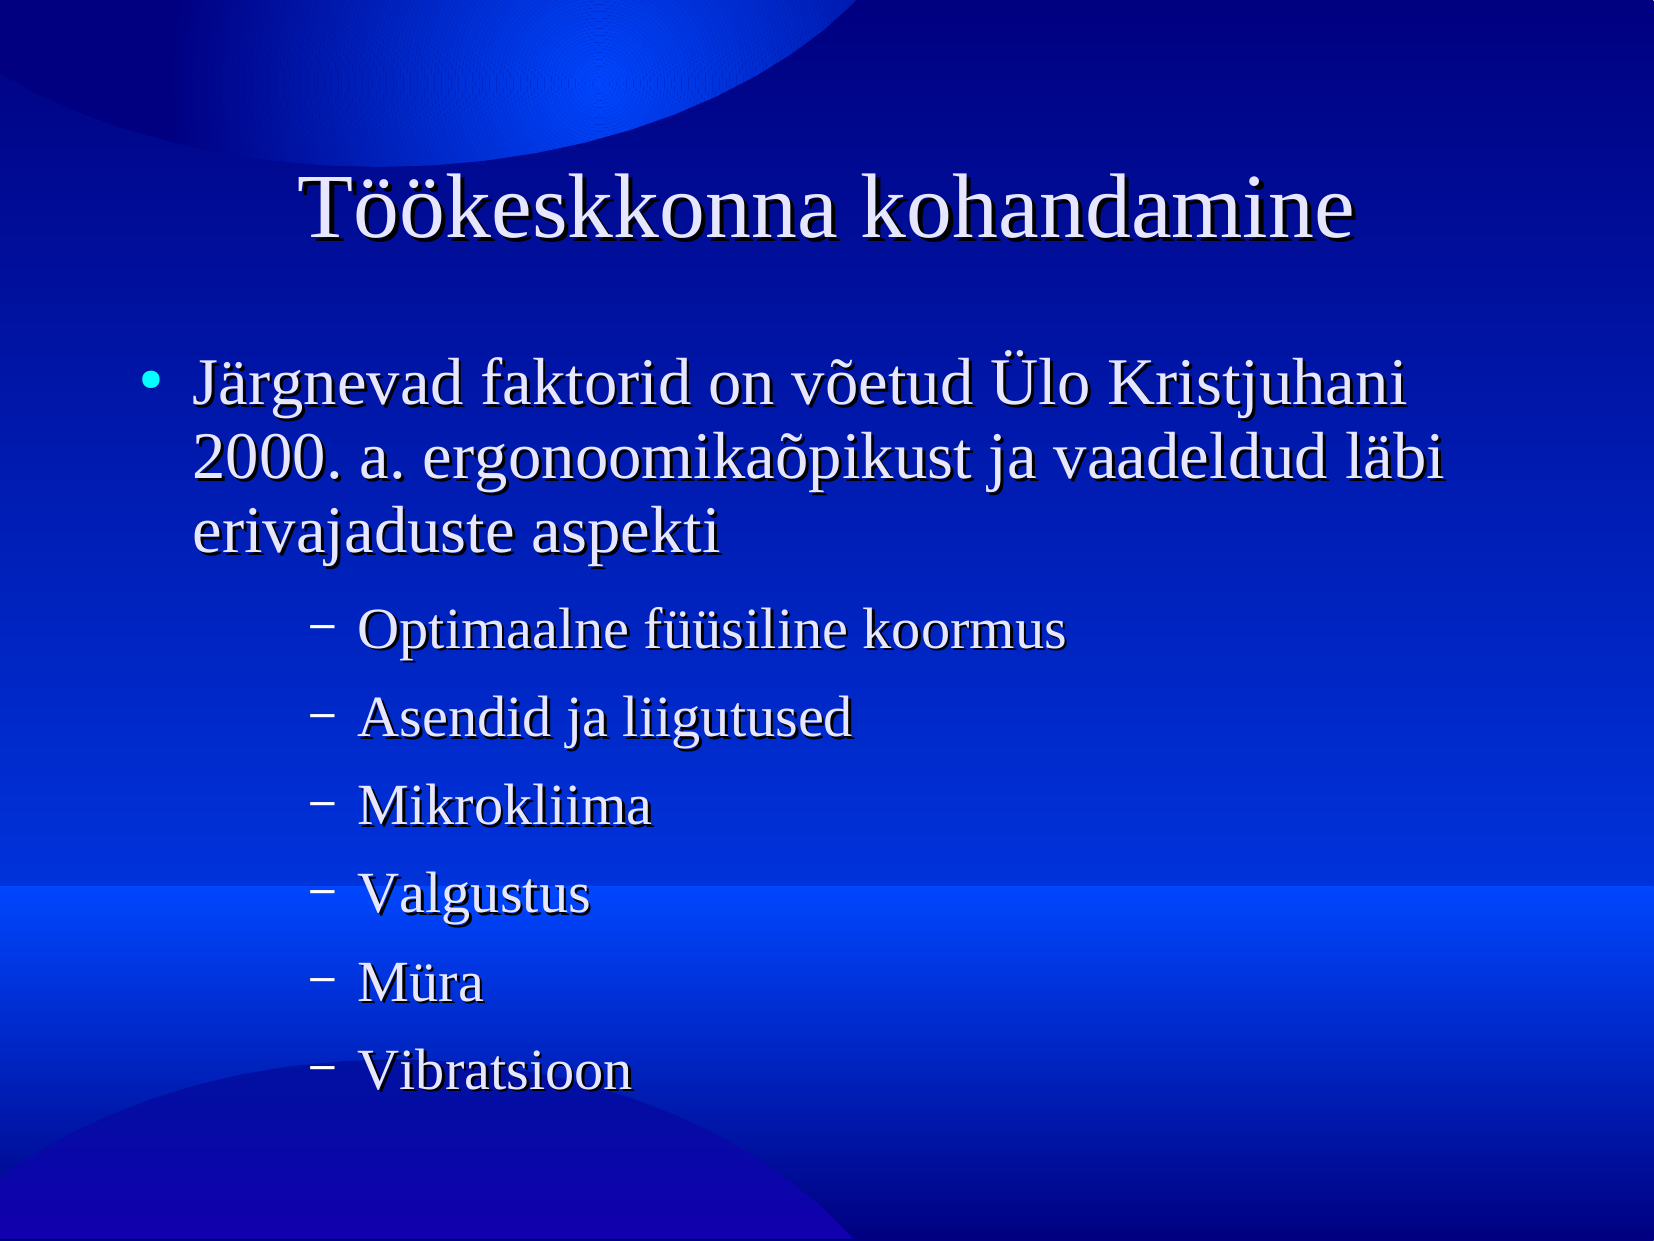

# Töökeskkonna kohandamine
Järgnevad faktorid on võetud Ülo Kristjuhani 2000. a. ergonoomikaõpikust ja vaadeldud läbi erivajaduste aspekti
Optimaalne füüsiline koormus
Asendid ja liigutused
Mikrokliima
Valgustus
Müra
Vibratsioon